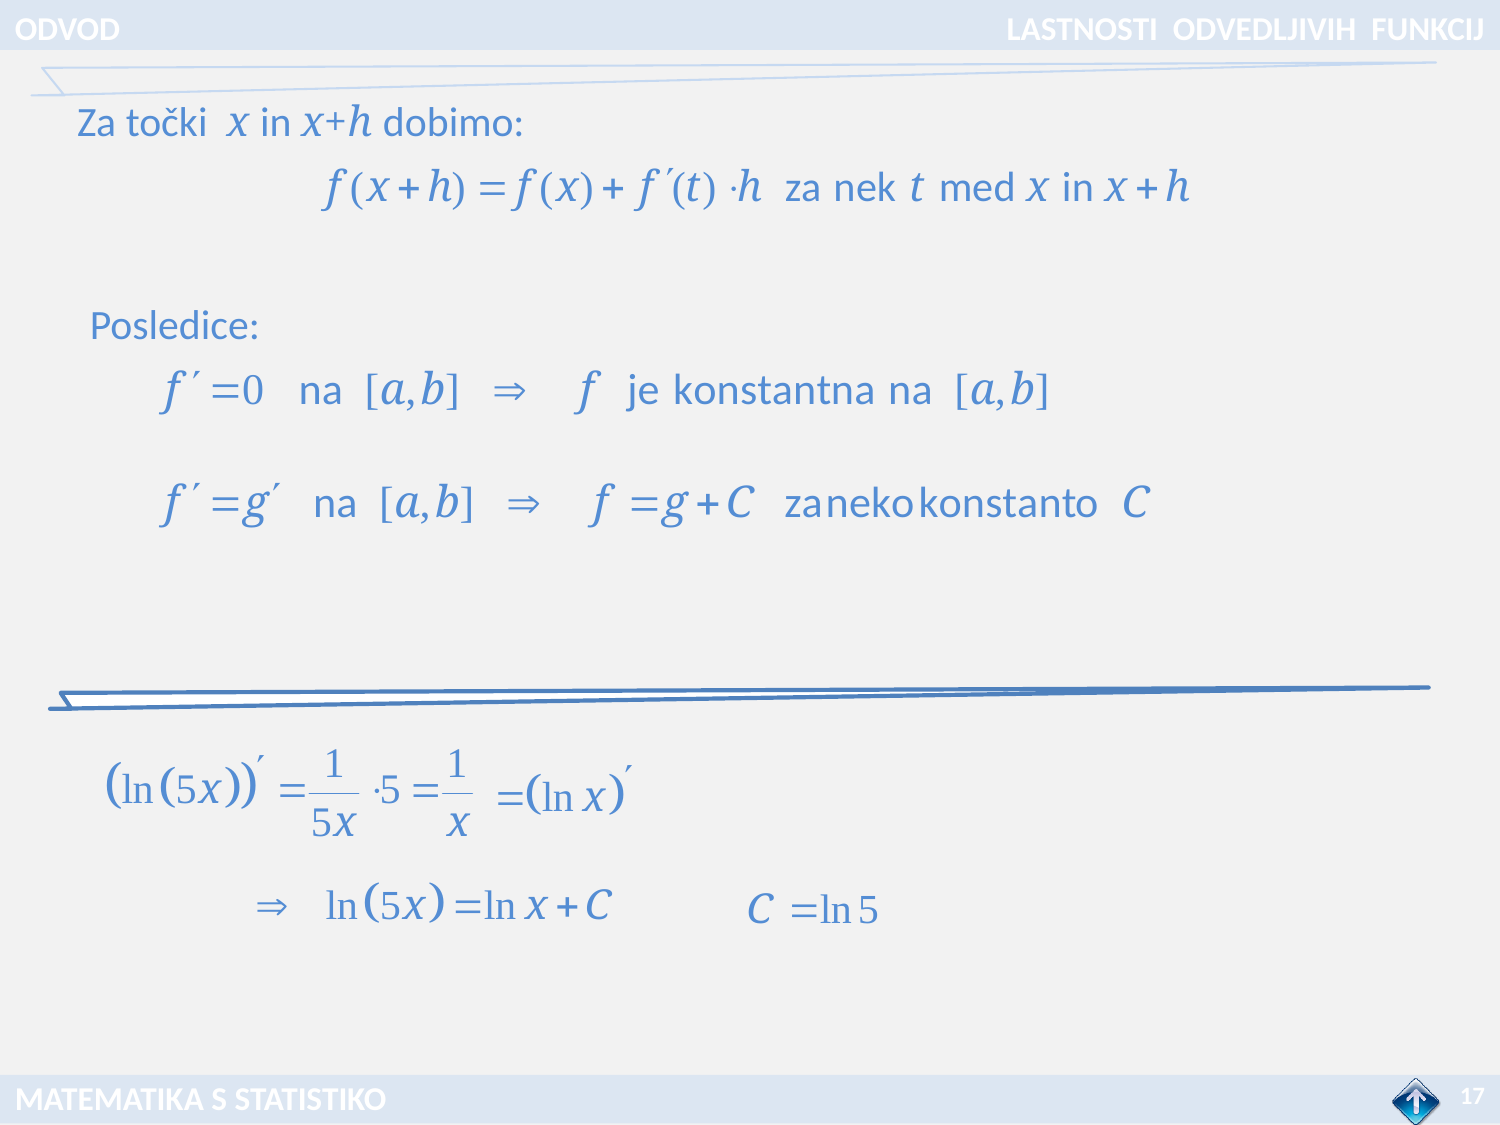

ODVOD
LASTNOSTI ODVEDLJIVIH FUNKCIJ
Za točki x in x+h dobimo:
Posledice:
MATEMATIKA S STATISTIKO